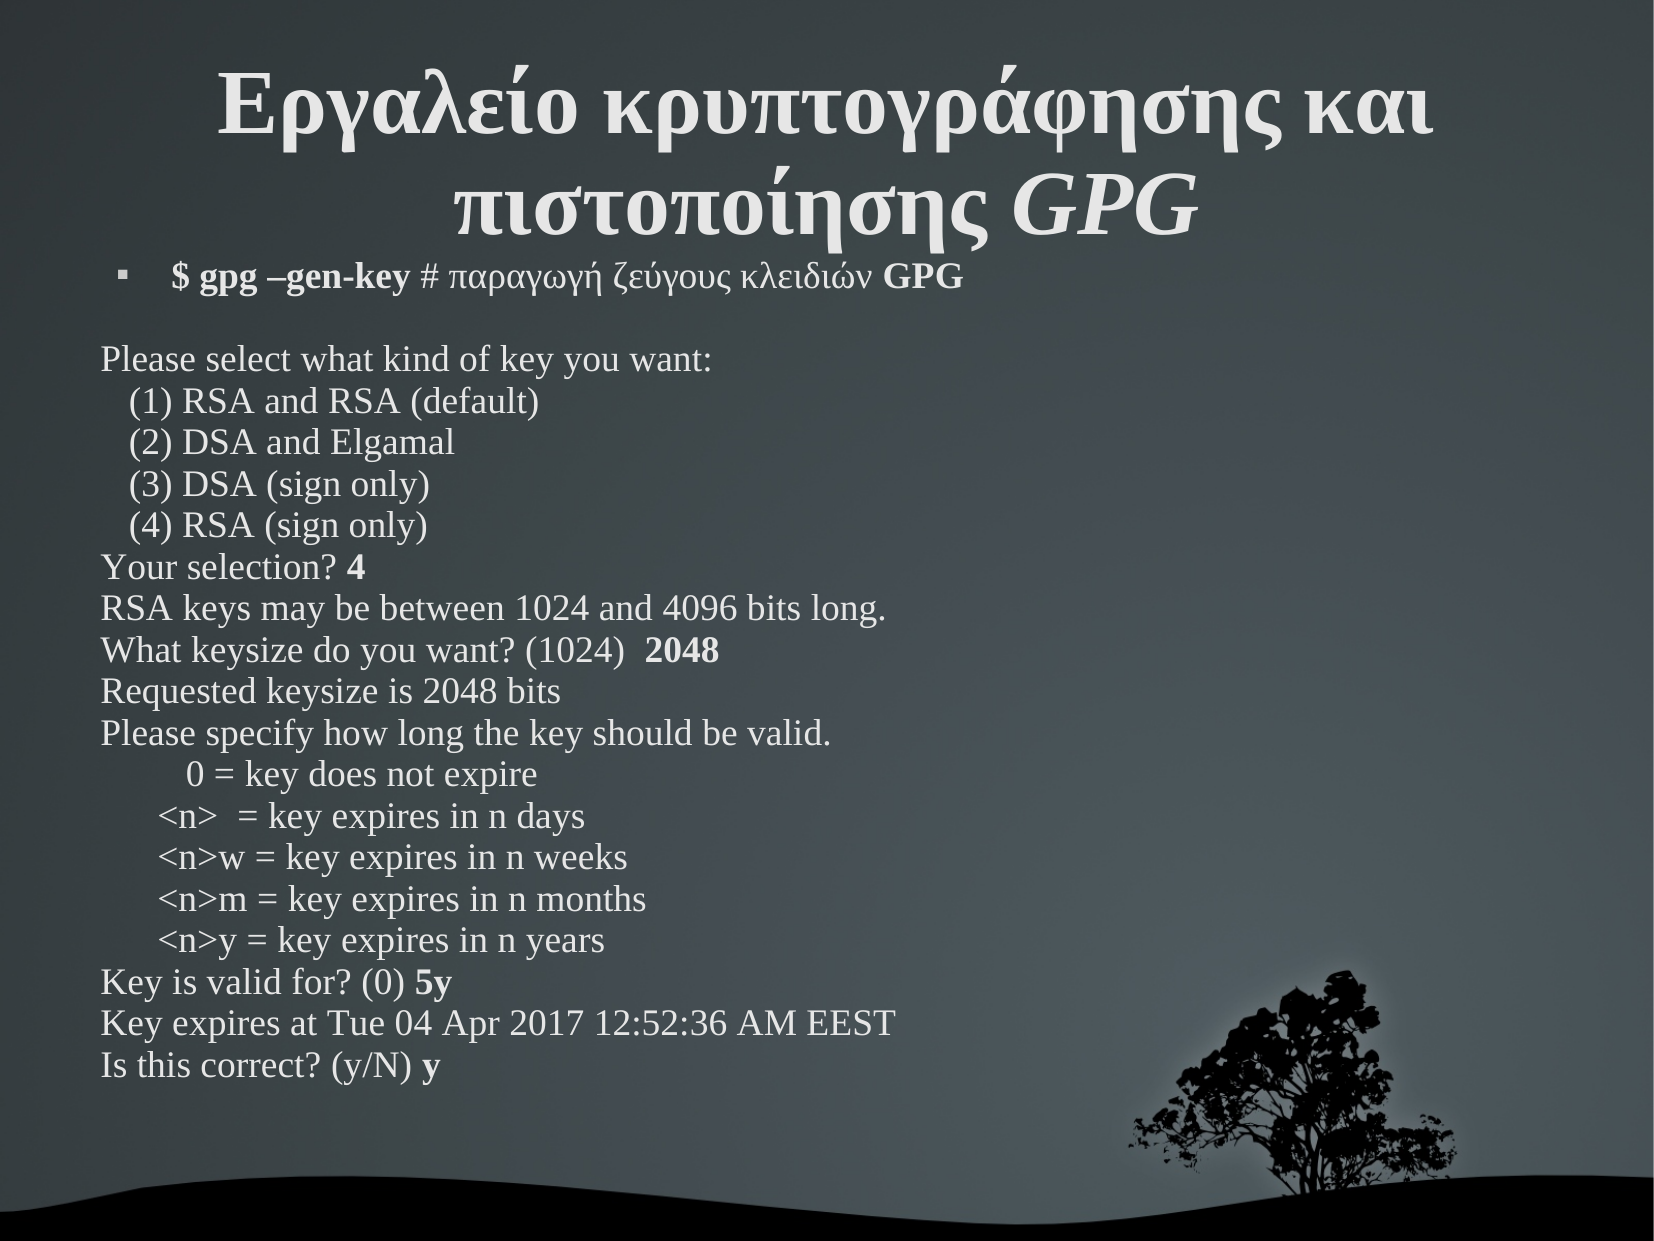

Εργαλείο κρυπτογράφησης και πιστοποίησης GPG
# $ gpg –gen-key # παραγωγή ζεύγους κλειδιών GPG
Please select what kind of key you want:
 (1) RSA and RSA (default)
 (2) DSA and Elgamal
 (3) DSA (sign only)
 (4) RSA (sign only)
Your selection? 4
RSA keys may be between 1024 and 4096 bits long.
What keysize do you want? (1024) 2048
Requested keysize is 2048 bits
Please specify how long the key should be valid.
 0 = key does not expire
 <n> = key expires in n days
 <n>w = key expires in n weeks
 <n>m = key expires in n months
 <n>y = key expires in n years
Key is valid for? (0) 5y
Key expires at Tue 04 Apr 2017 12:52:36 AM EEST
Is this correct? (y/N) y